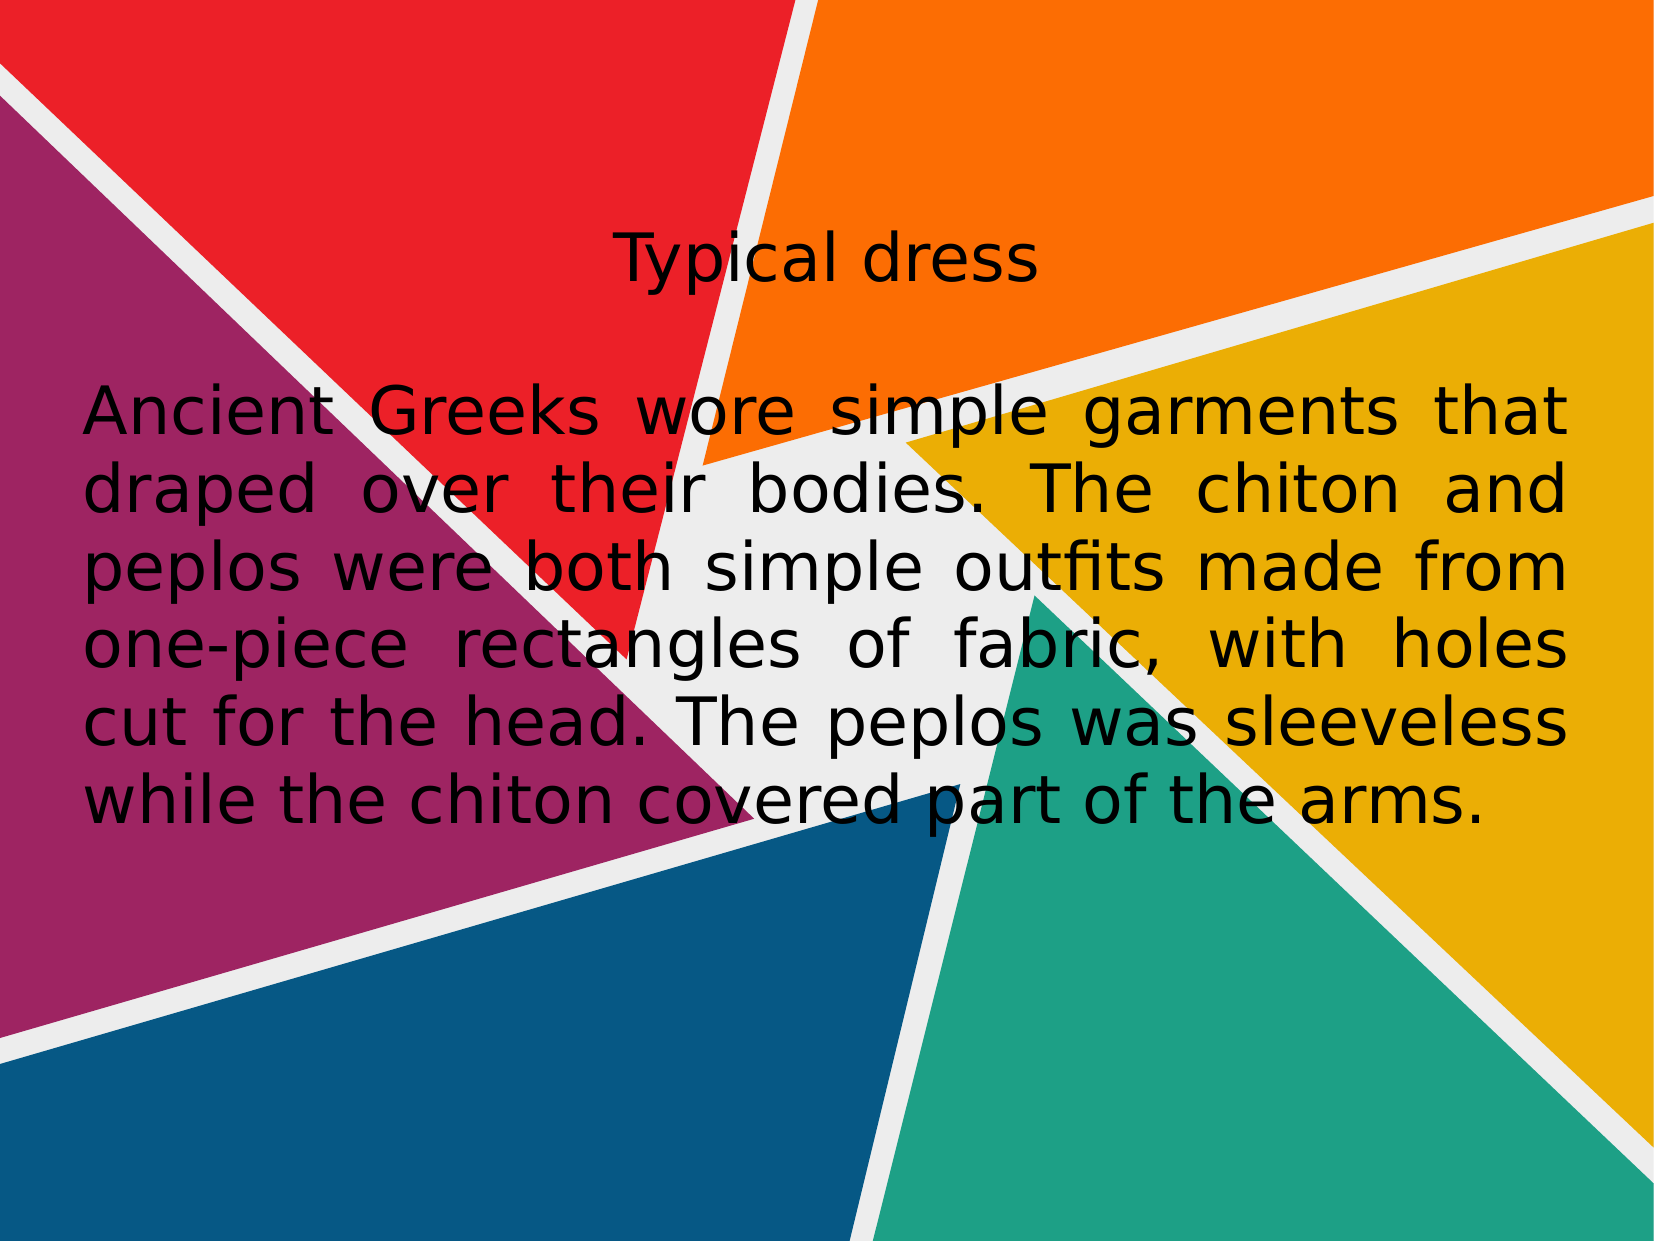

# Typical dress
Ancient Greeks wore simple garments that draped over their bodies. The chiton and peplos were both simple outfits made from one-piece rectangles of fabric, with holes cut for the head. The peplos was sleeveless while the chiton covered part of the arms.